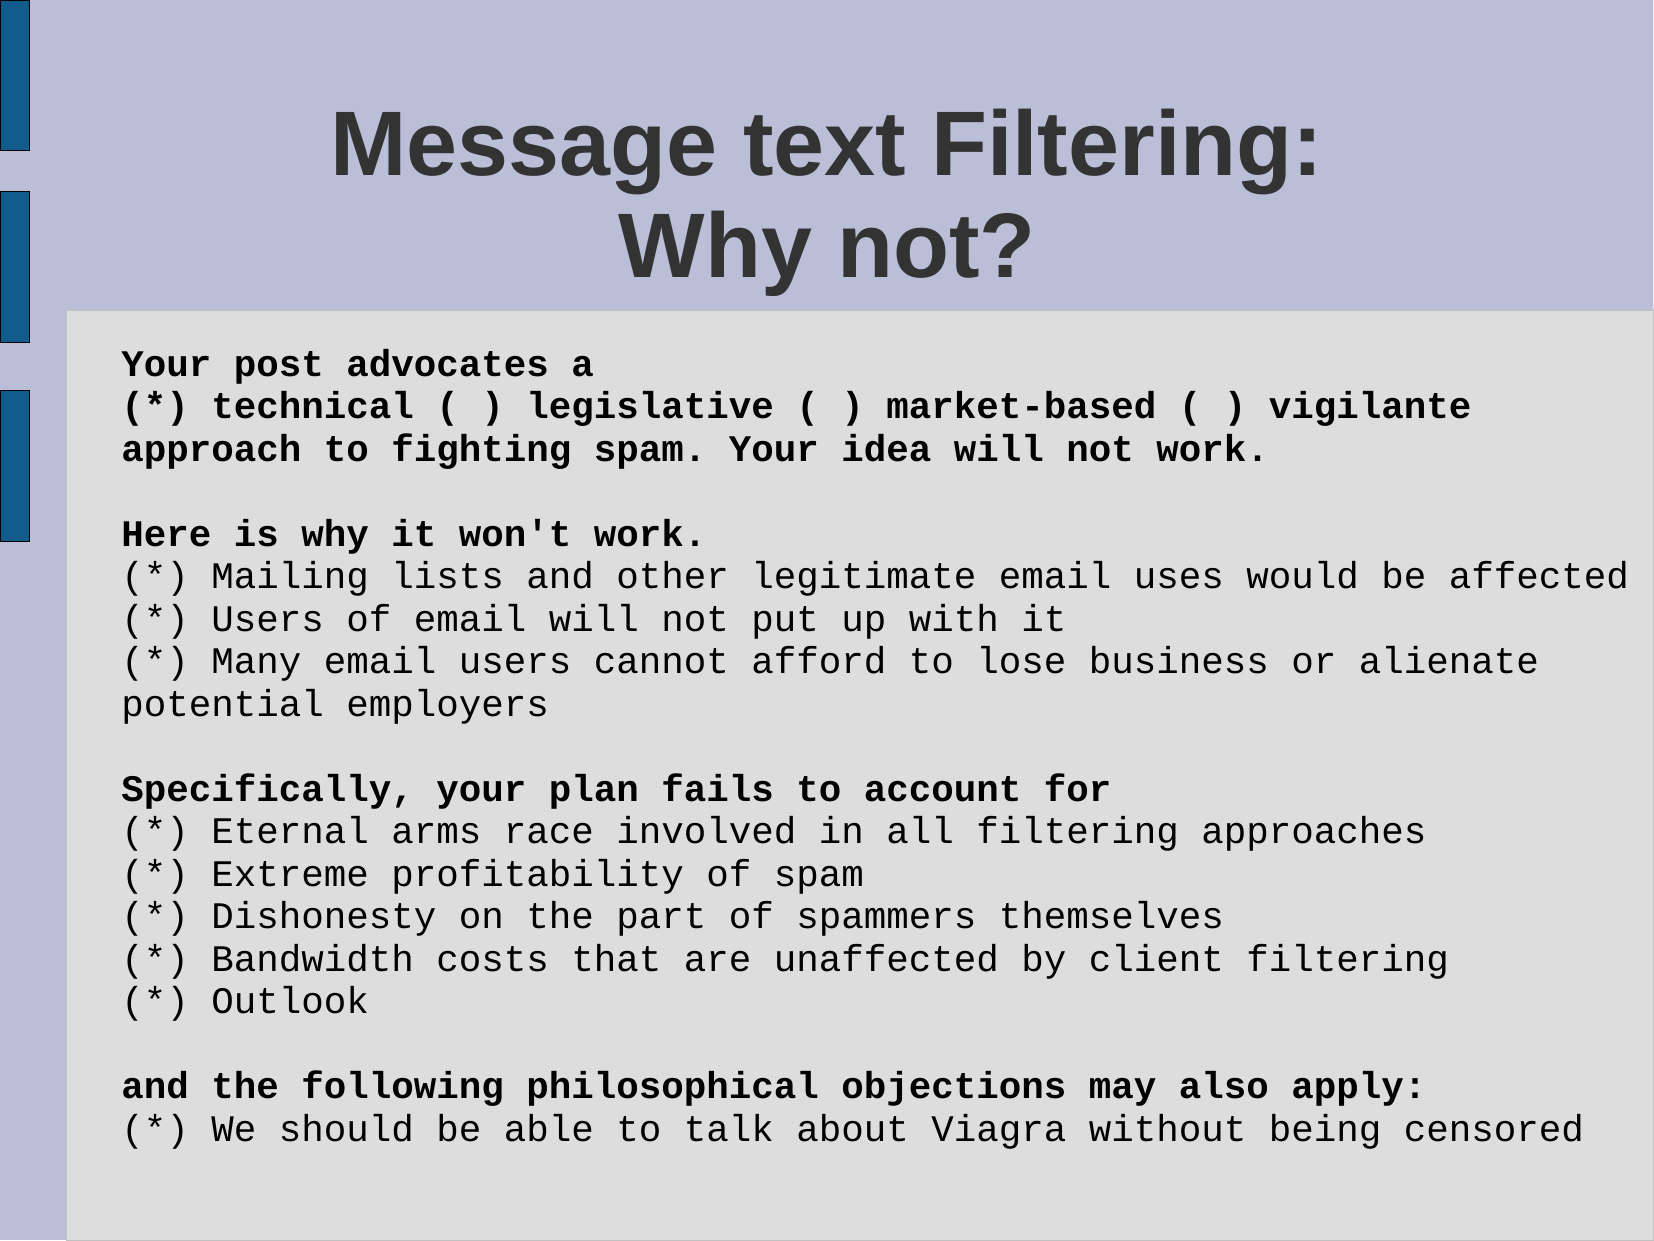

# Message text Filtering: Why not?
Your post advocates a
(*) technical ( ) legislative ( ) market-based ( ) vigilante
approach to fighting spam. Your idea will not work.
Here is why it won't work.
(*) Mailing lists and other legitimate email uses would be affected
(*) Users of email will not put up with it
(*) Many email users cannot afford to lose business or alienate potential employers
Specifically, your plan fails to account for
(*) Eternal arms race involved in all filtering approaches
(*) Extreme profitability of spam
(*) Dishonesty on the part of spammers themselves
(*) Bandwidth costs that are unaffected by client filtering
(*) Outlook
and the following philosophical objections may also apply:
(*) We should be able to talk about Viagra without being censored